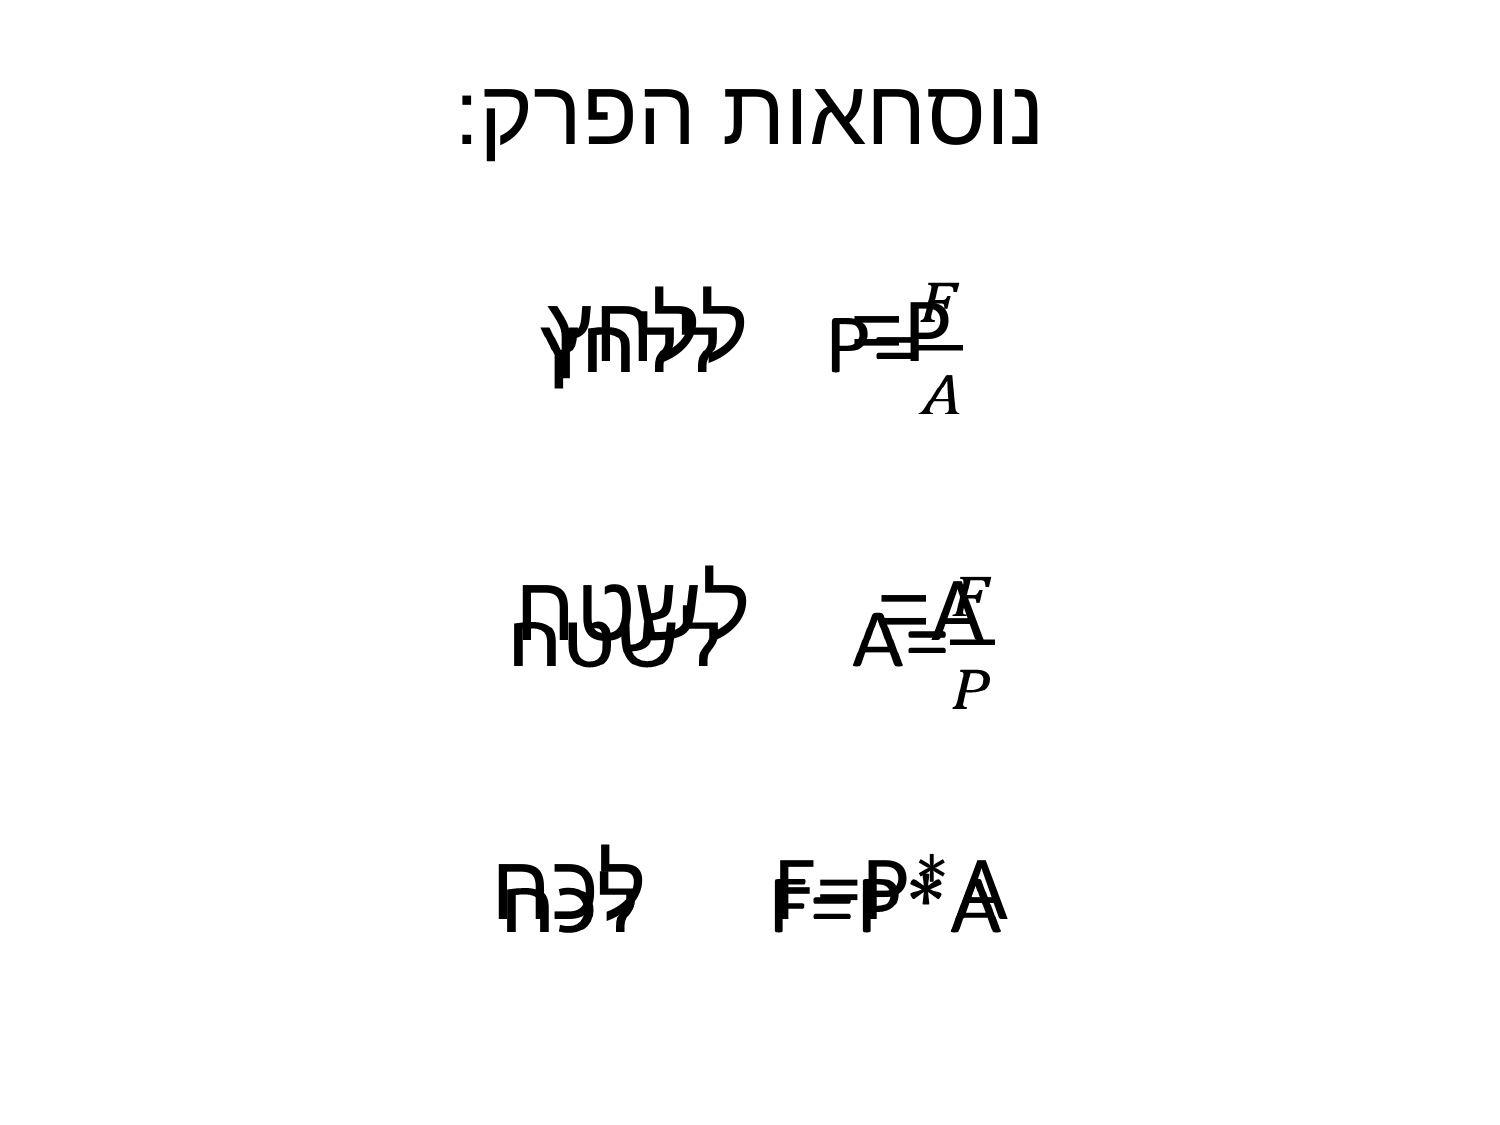

# נוסחאות הפרק:
P= ללחץ
A= לשטח
F=P*A לכח